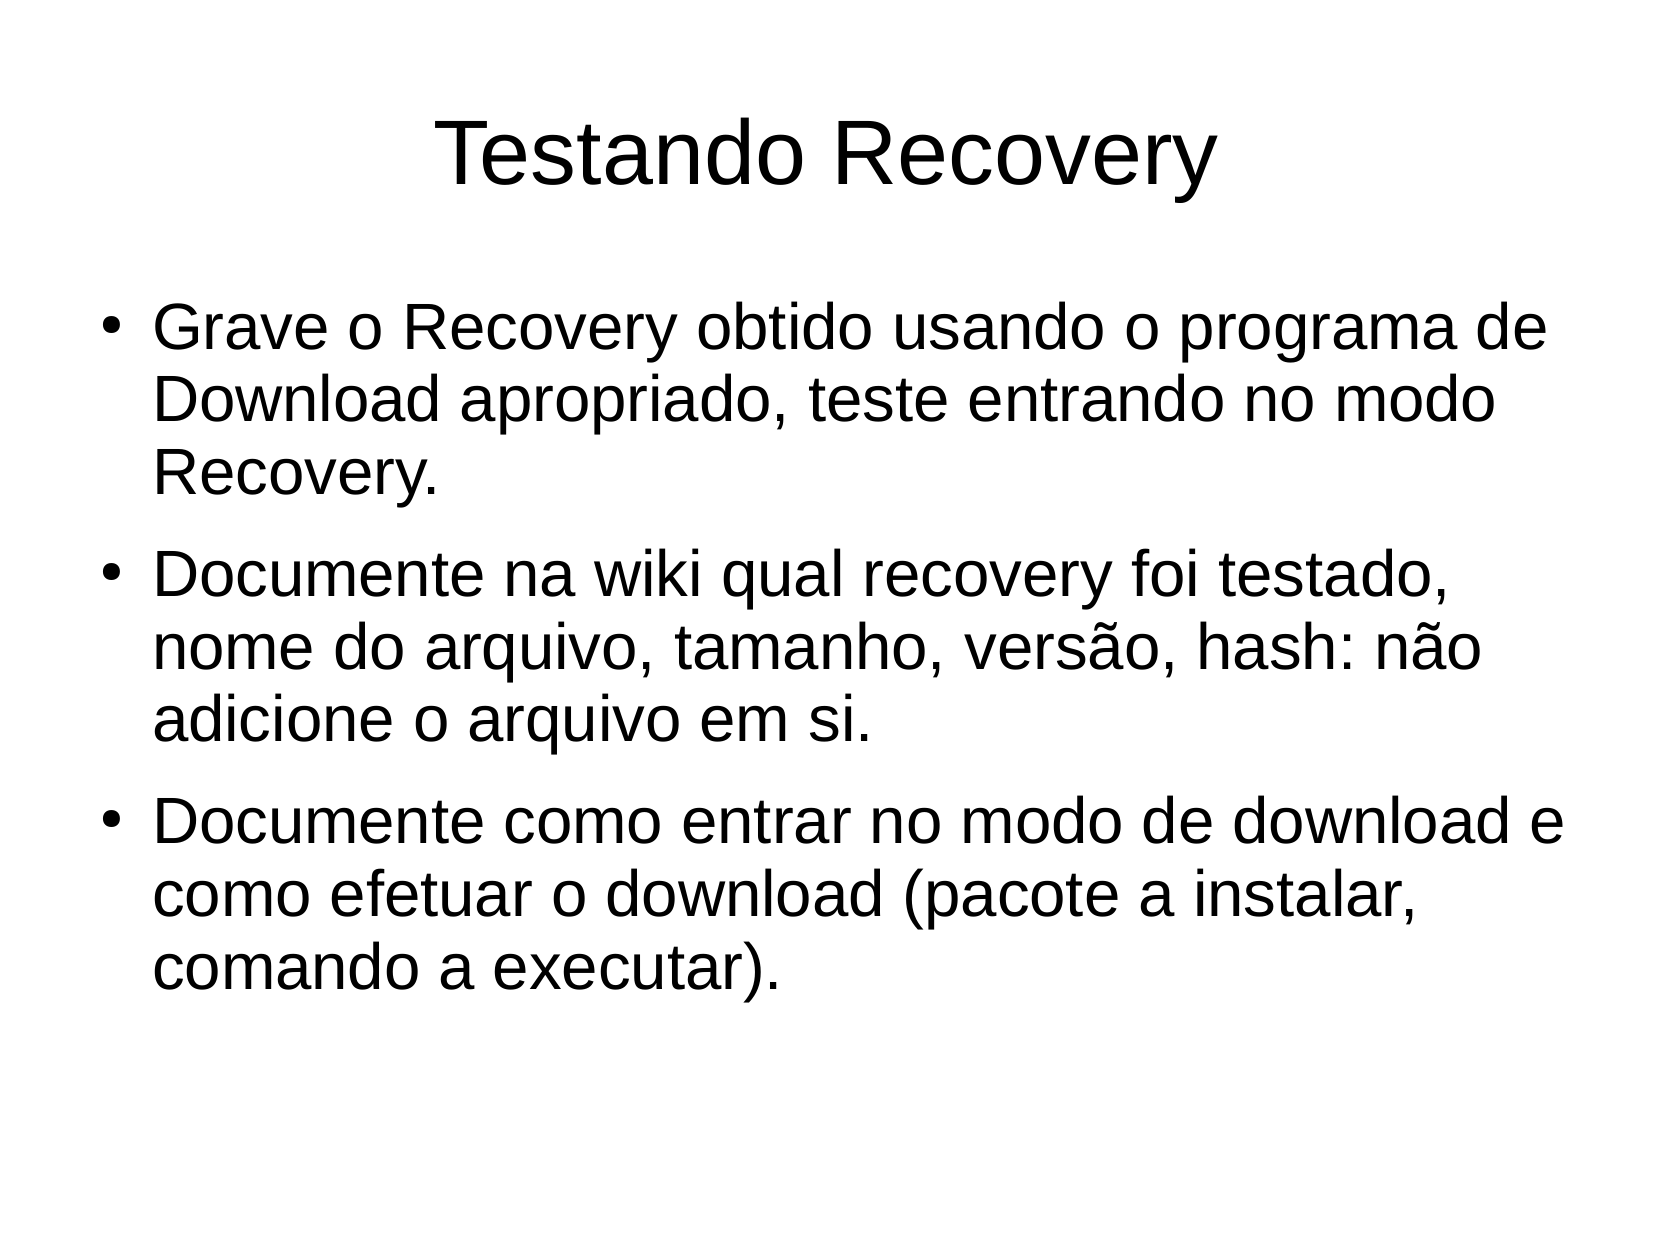

# Testando Recovery
Grave o Recovery obtido usando o programa de Download apropriado, teste entrando no modo Recovery.
Documente na wiki qual recovery foi testado, nome do arquivo, tamanho, versão, hash: não adicione o arquivo em si.
Documente como entrar no modo de download e como efetuar o download (pacote a instalar, comando a executar).